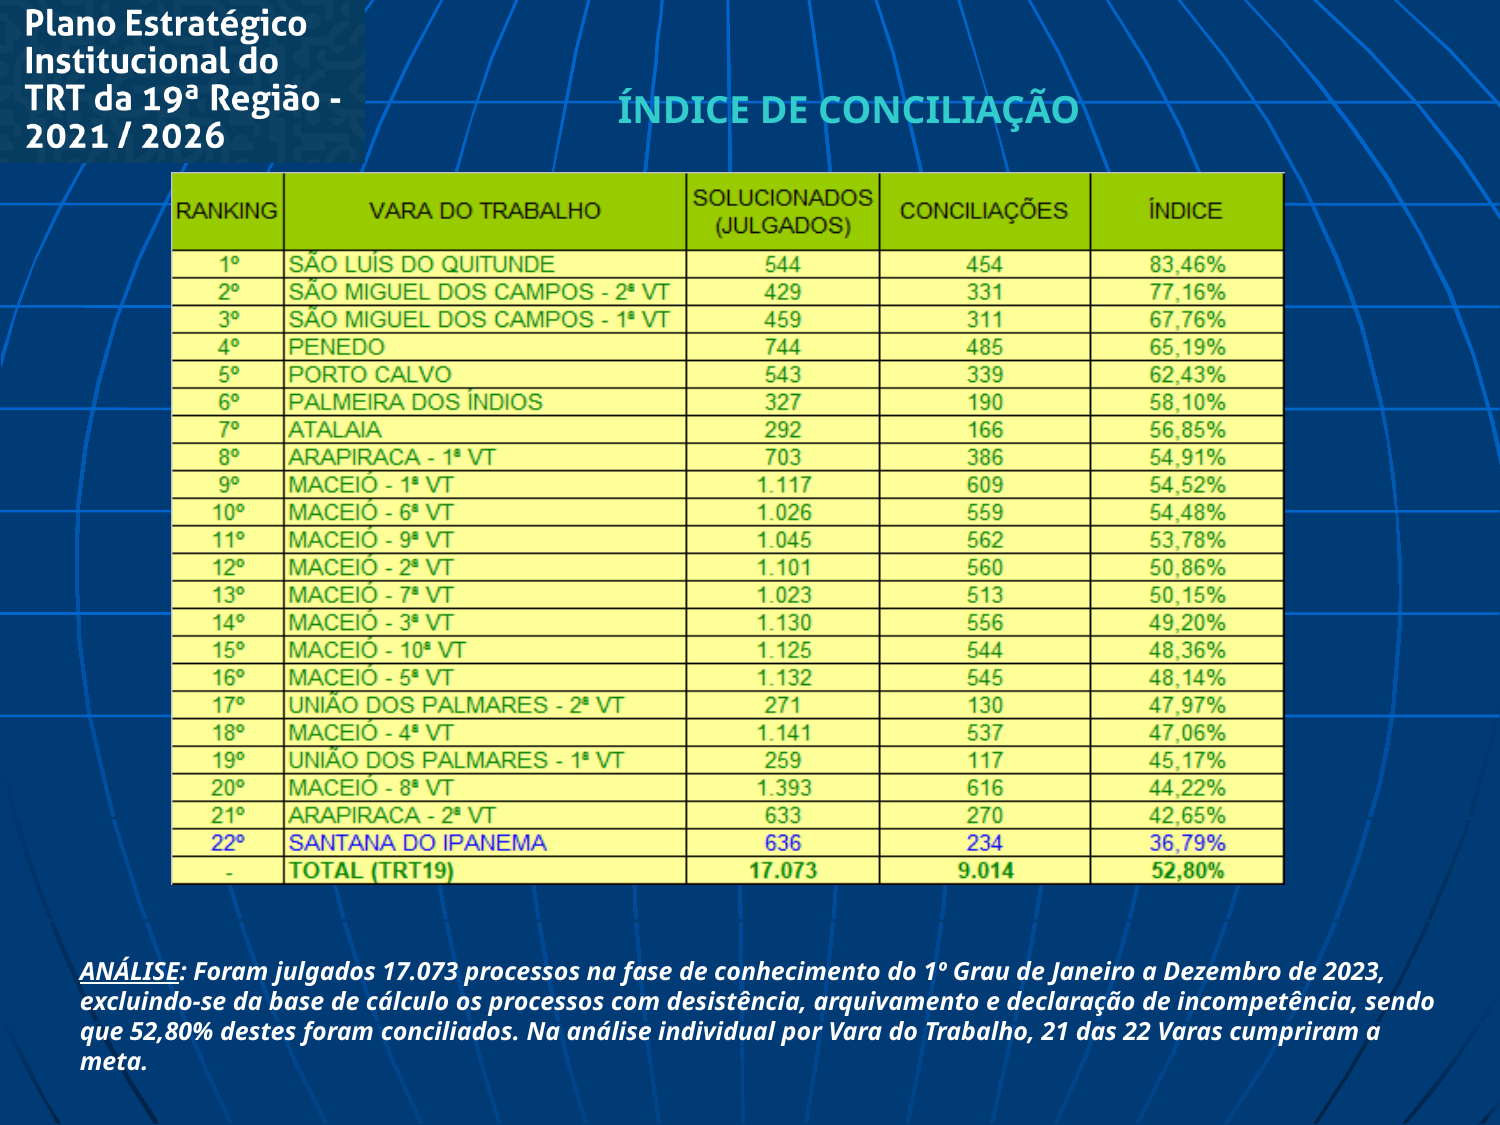

ÍNDICE DE CONCILIAÇÃO
ANÁLISE: Foram julgados 17.073 processos na fase de conhecimento do 1º Grau de Janeiro a Dezembro de 2023, excluindo-se da base de cálculo os processos com desistência, arquivamento e declaração de incompetência, sendo que 52,80% destes foram conciliados. Na análise individual por Vara do Trabalho, 21 das 22 Varas cumpriram a meta.